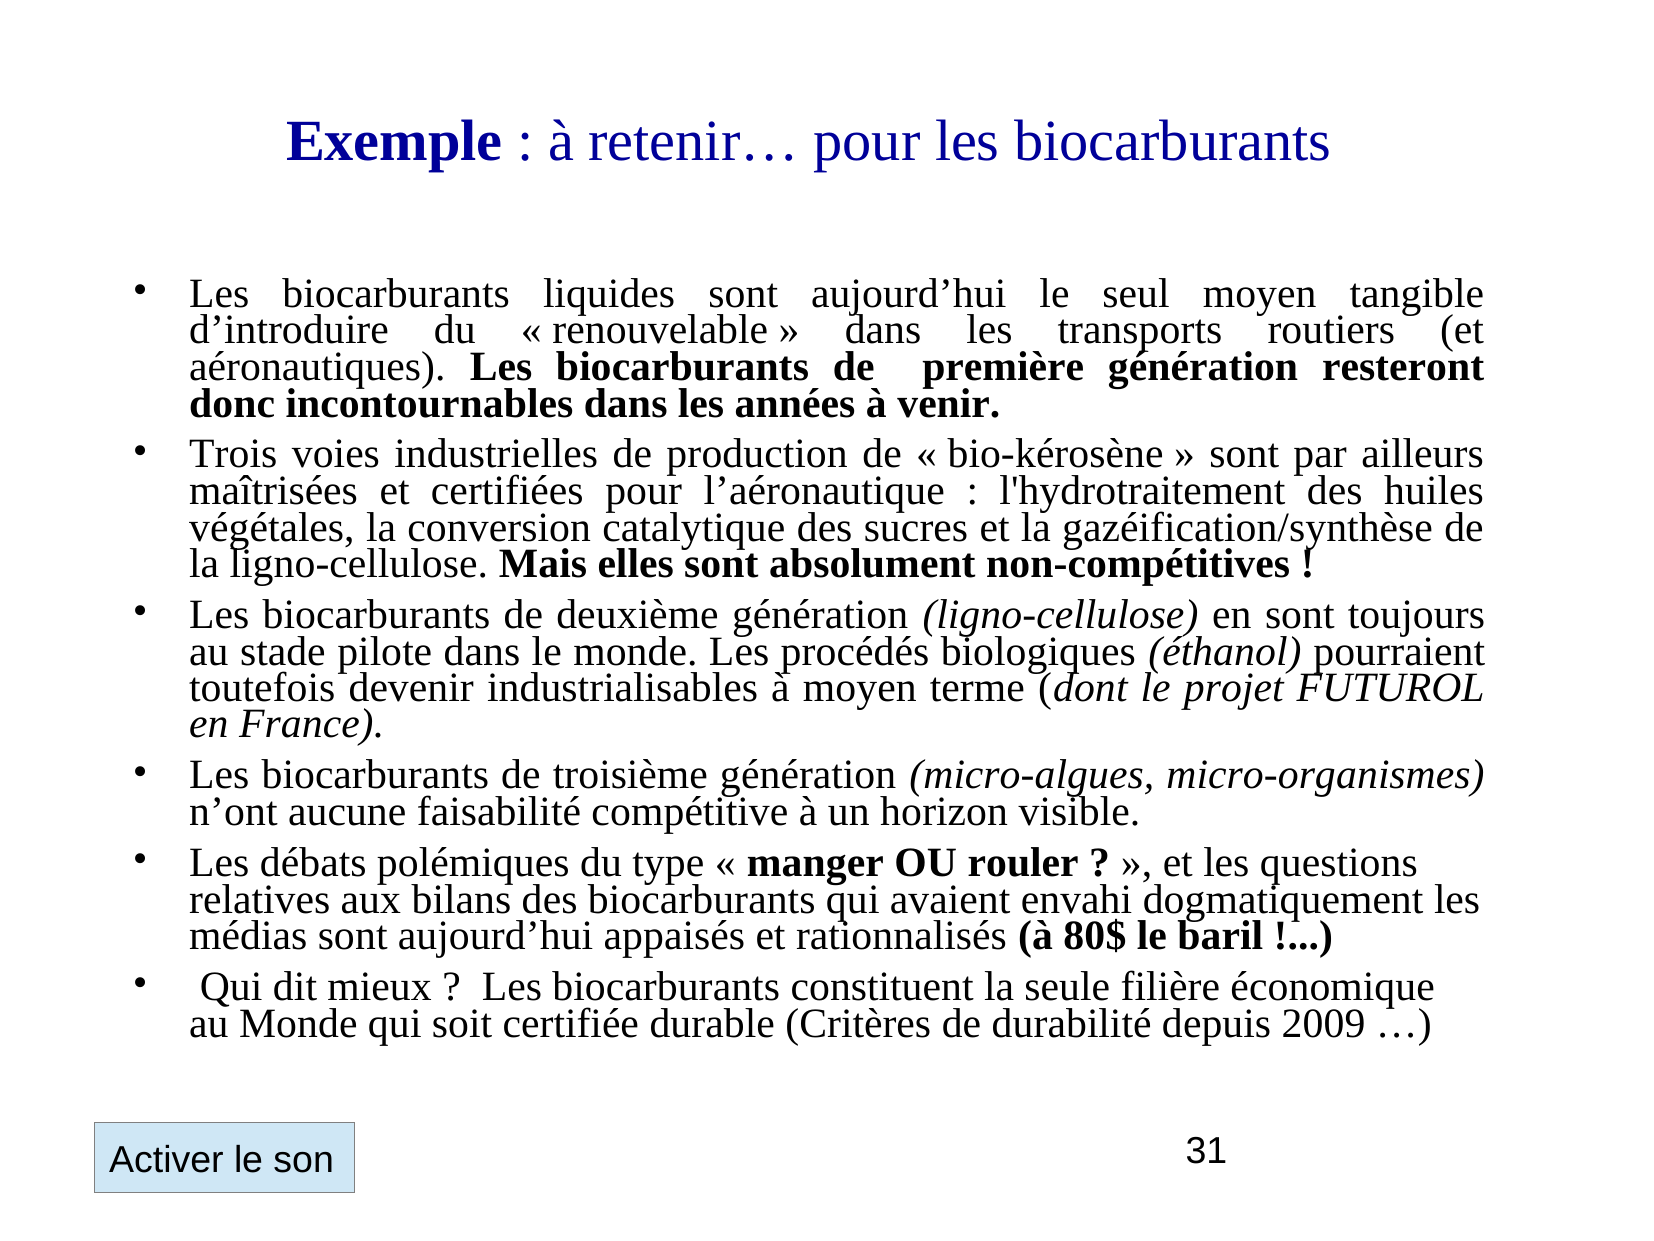

#
Exemple : à retenir… pour les biocarburants
Les biocarburants liquides sont aujourd’hui le seul moyen tangible d’introduire du « renouvelable » dans les transports routiers (et aéronautiques). Les biocarburants de première génération resteront donc incontournables dans les années à venir.
Trois voies industrielles de production de « bio-kérosène » sont par ailleurs maîtrisées et certifiées pour l’aéronautique : l'hydrotraitement des huiles végétales, la conversion catalytique des sucres et la gazéification/synthèse de la ligno-cellulose. Mais elles sont absolument non-compétitives !
Les biocarburants de deuxième génération (ligno-cellulose) en sont toujours au stade pilote dans le monde. Les procédés biologiques (éthanol) pourraient toutefois devenir industrialisables à moyen terme (dont le projet FUTUROL en France).
Les biocarburants de troisième génération (micro-algues, micro-organismes) n’ont aucune faisabilité compétitive à un horizon visible.
Les débats polémiques du type « manger OU rouler ? », et les questions relatives aux bilans des biocarburants qui avaient envahi dogmatiquement les médias sont aujourd’hui appaisés et rationnalisés (à 80$ le baril !...)
 Qui dit mieux ? Les biocarburants constituent la seule filière économique au Monde qui soit certifiée durable (Critères de durabilité depuis 2009 …)
Activer le son